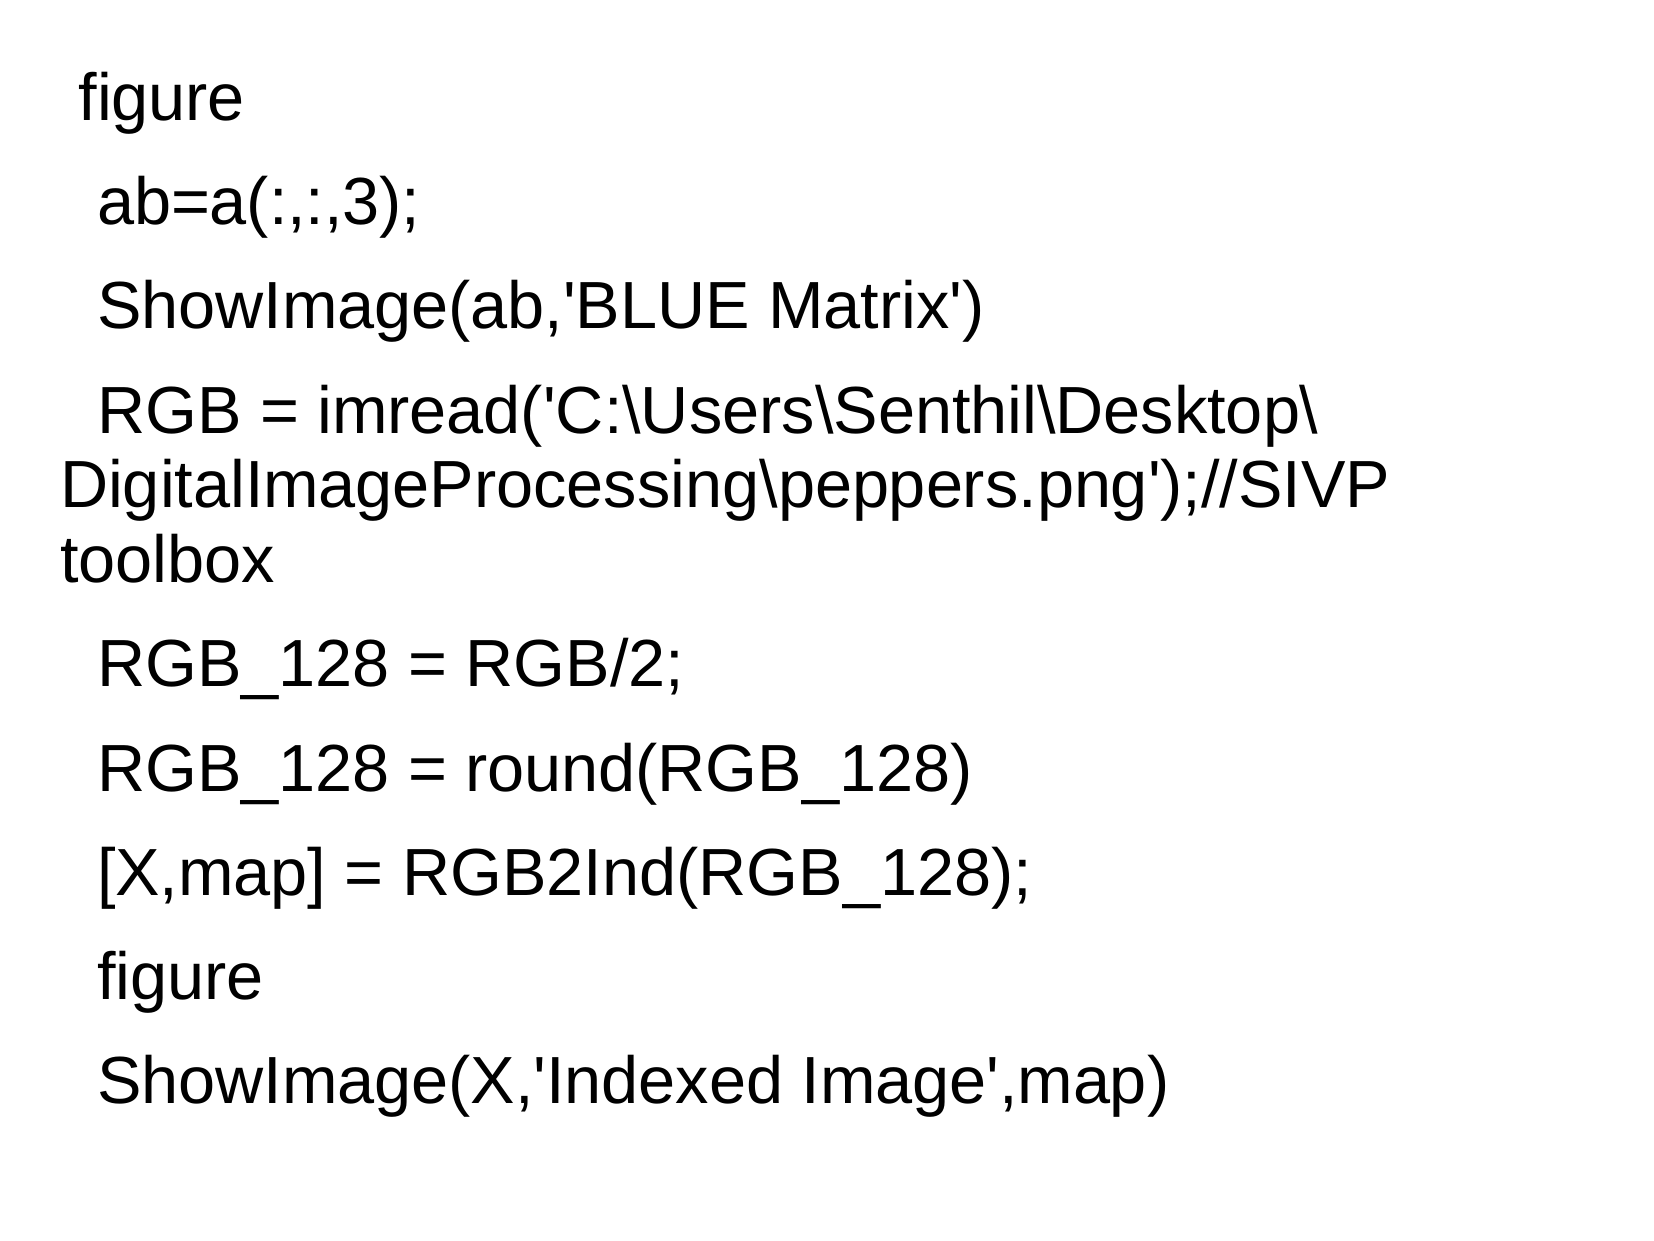

# figure
 ab=a(:,:,3);
 ShowImage(ab,'BLUE Matrix')
 RGB = imread('C:\Users\Senthil\Desktop\DigitalImageProcessing\peppers.png');//SIVP toolbox
 RGB_128 = RGB/2;
 RGB_128 = round(RGB_128)
 [X,map] = RGB2Ind(RGB_128);
 figure
 ShowImage(X,'Indexed Image',map)